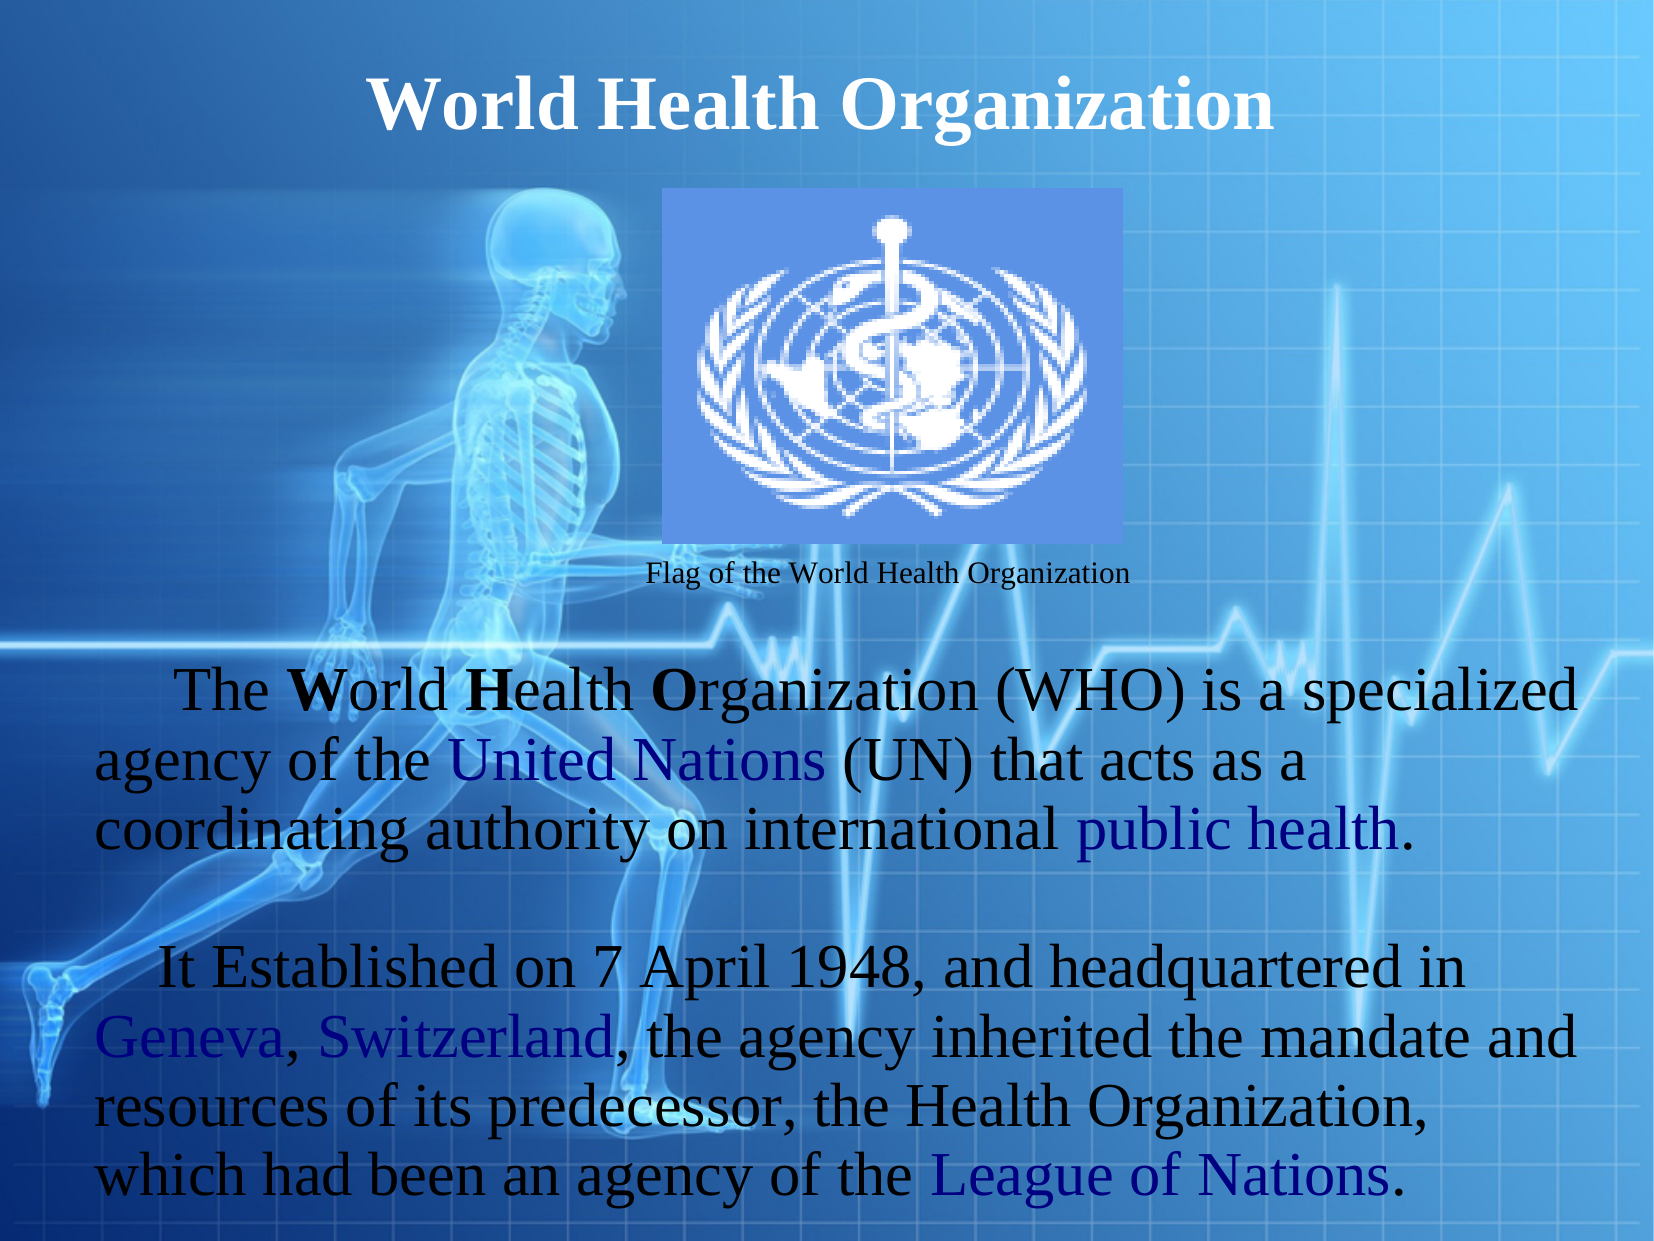

# World Health Organization
 					 Flag of the World Health Organization
 The World Health Organization (WHO) is a specialized agency of the United Nations (UN) that acts as a coordinating authority on international public health.
 It Established on 7 April 1948, and headquartered in Geneva, Switzerland, the agency inherited the mandate and resources of its predecessor, the Health Organization, which had been an agency of the League of Nations.